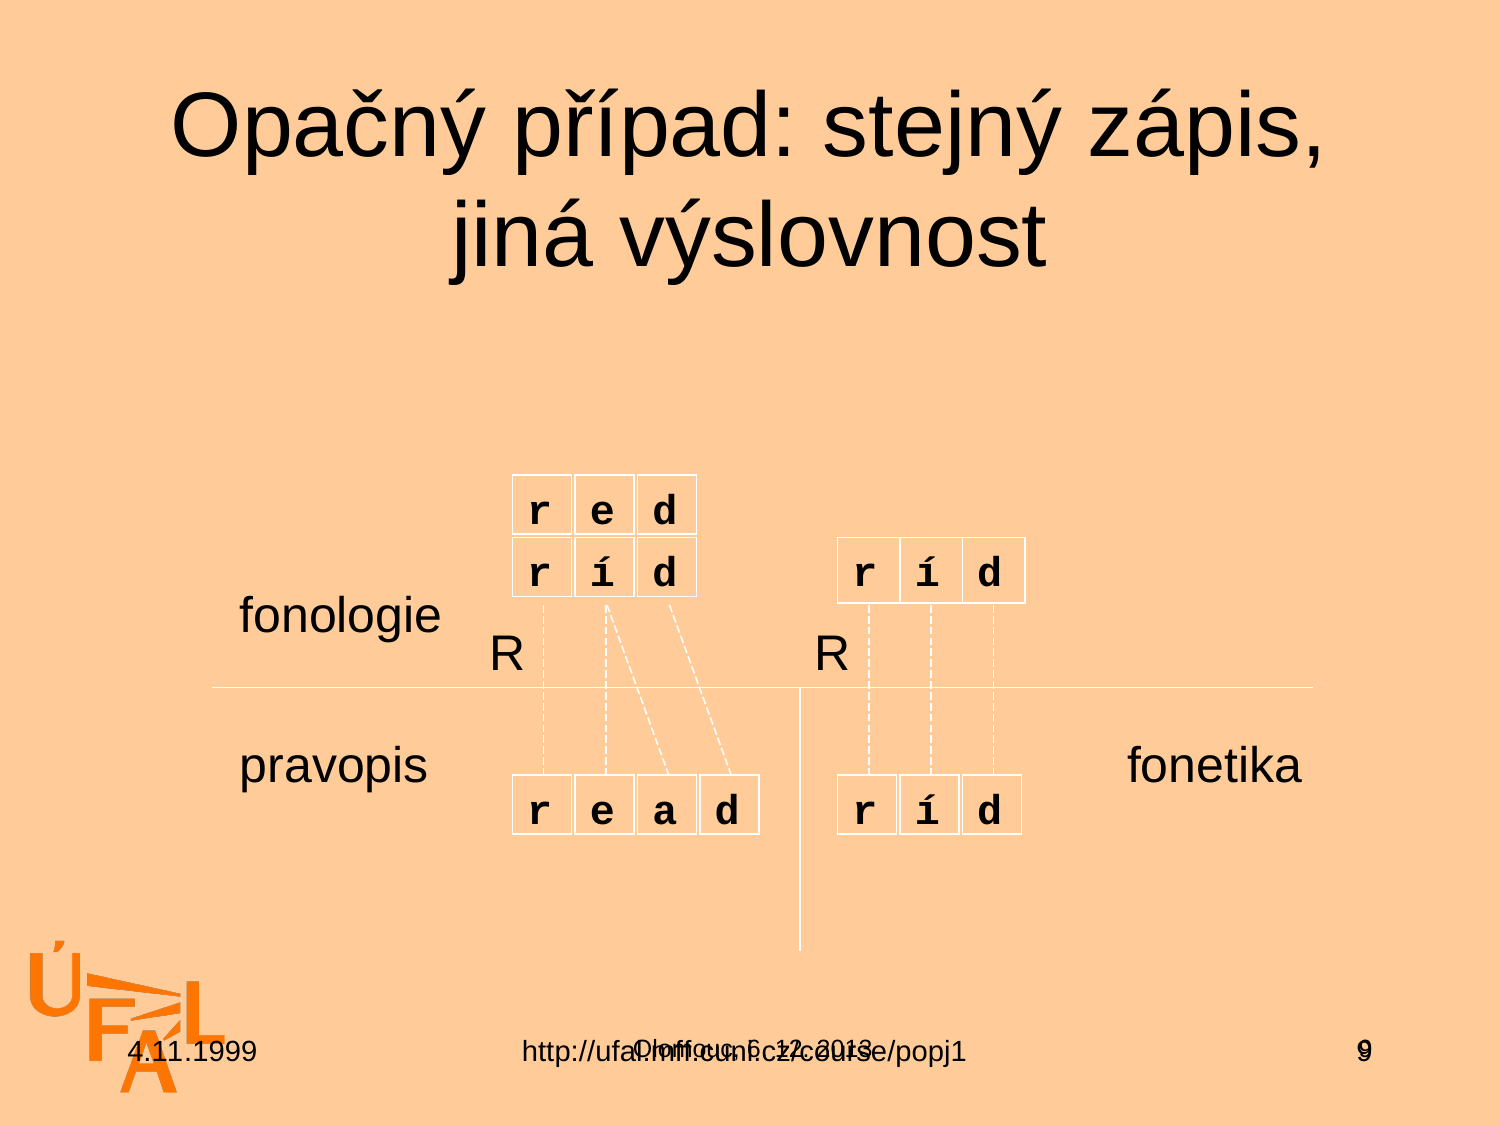

# Opačný případ: stejný zápis, jiná výslovnost
r
e
d
r
í
d
r
í
d
fonologie
R
R
pravopis
fonetika
r
e
a
d
r
í
d
4.11.1999
Olomouc, 6. 12. 2013
http://ufal.mff.cuni.cz/course/popj1
9